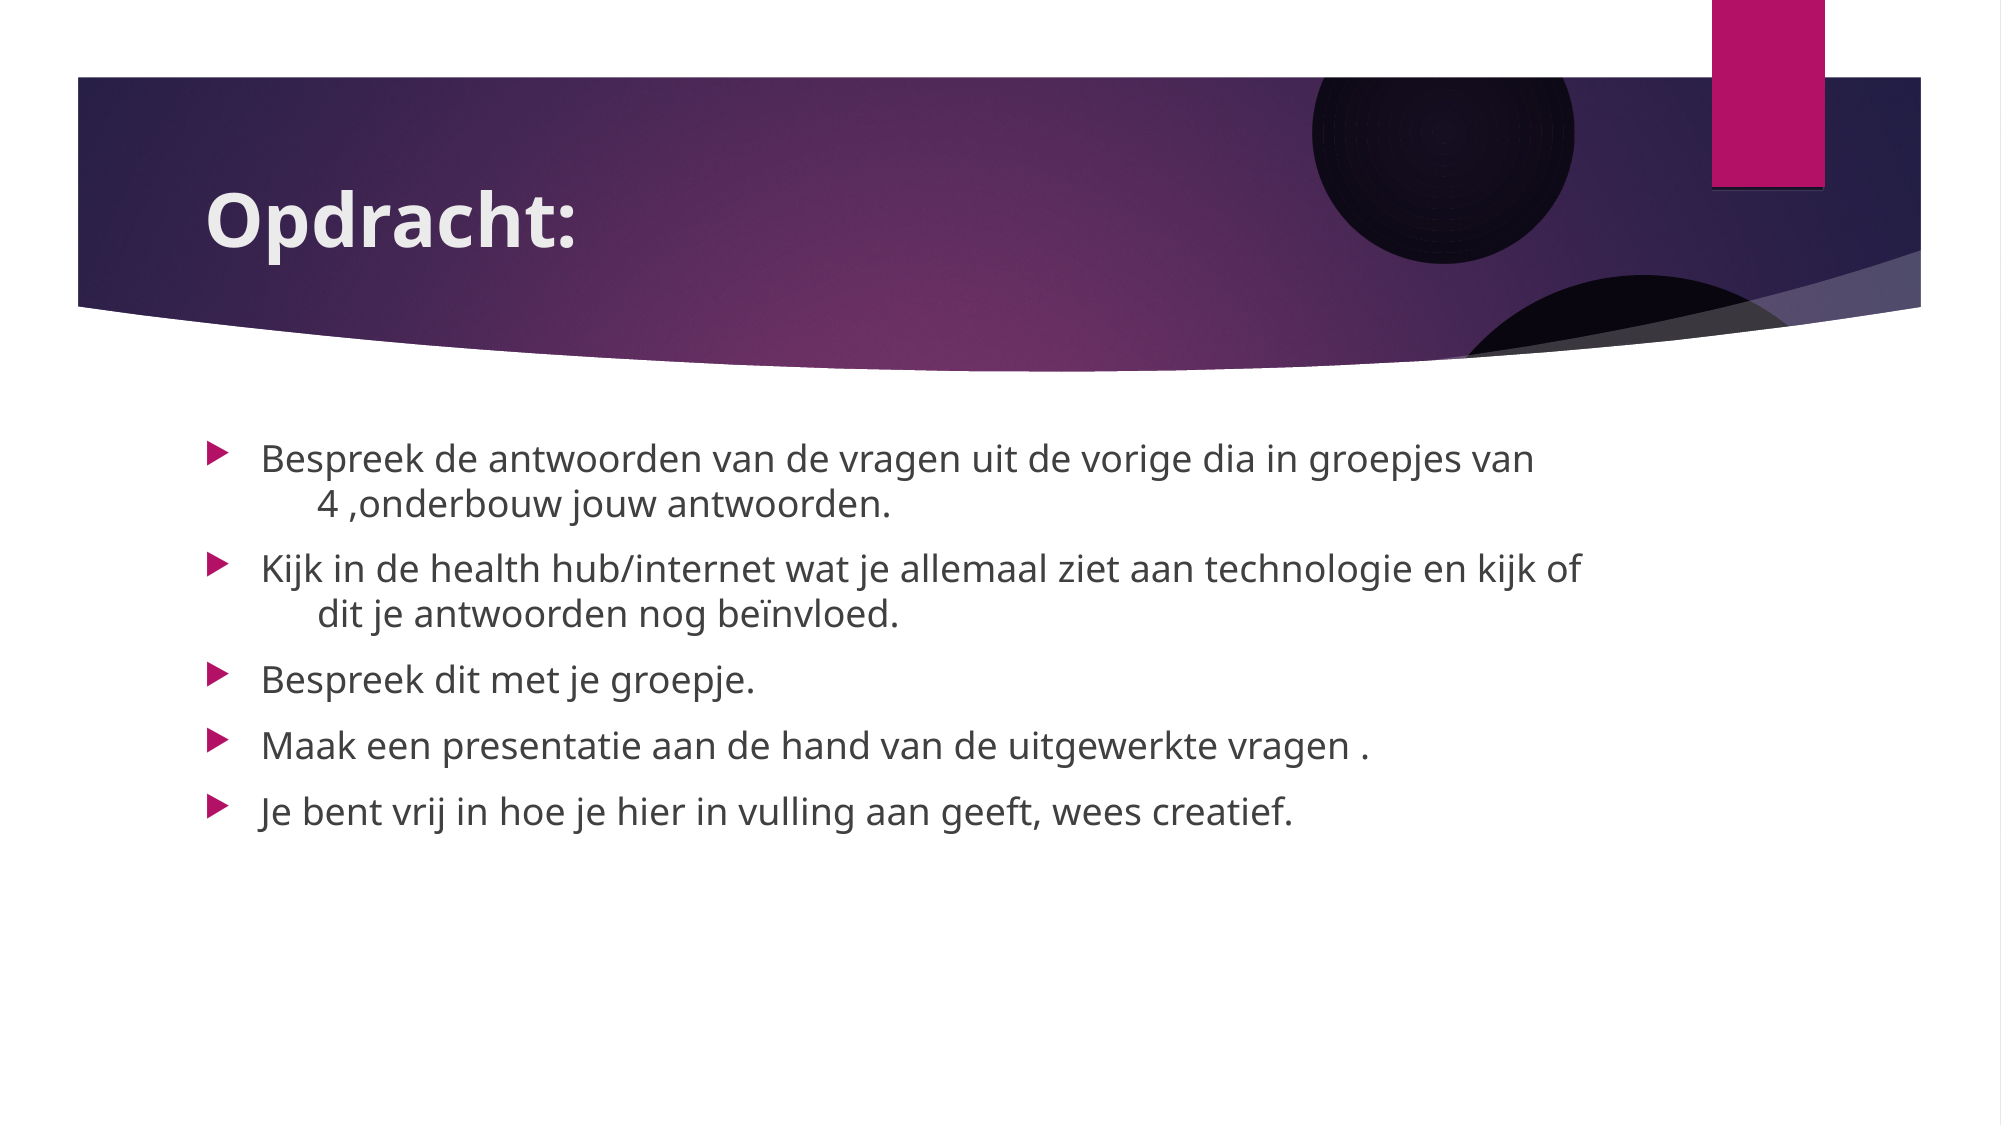

# Opdracht:
Bespreek de antwoorden van de vragen uit de vorige dia in groepjes van 4 ,onderbouw jouw antwoorden.
Kijk in de health hub/internet wat je allemaal ziet aan technologie en kijk of dit je antwoorden nog beïnvloed.
Bespreek dit met je groepje.
Maak een presentatie aan de hand van de uitgewerkte vragen .
Je bent vrij in hoe je hier in vulling aan geeft, wees creatief.